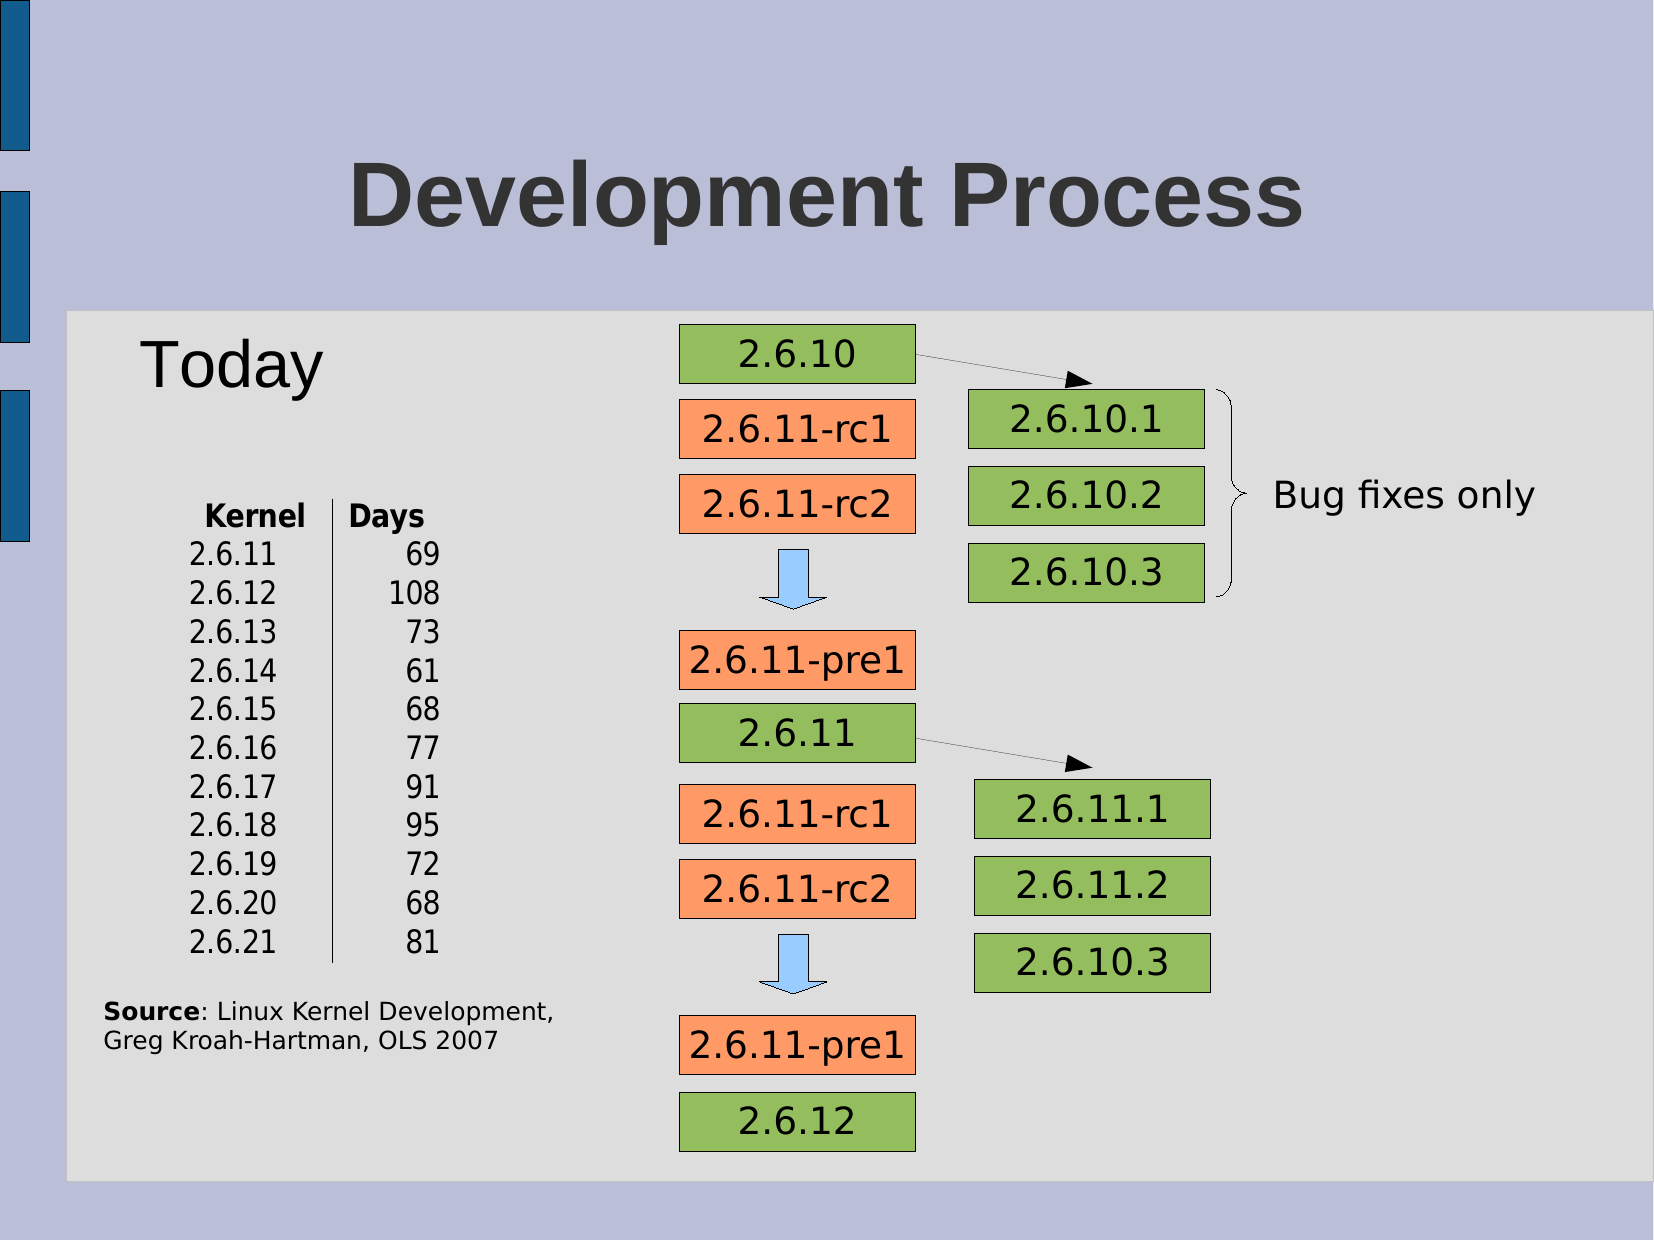

# Development Process
2.6.10
Today
2.6.10.1
2.6.11-rc1
2.6.10.2
Bug fixes only
2.6.11-rc2
2.6.10.3
2.6.11-pre1
2.6.11
2.6.11.1
2.6.11-rc1
2.6.11.2
2.6.11-rc2
2.6.10.3
Source: Linux Kernel Development, Greg Kroah-Hartman, OLS 2007
2.6.11-pre1
2.6.12